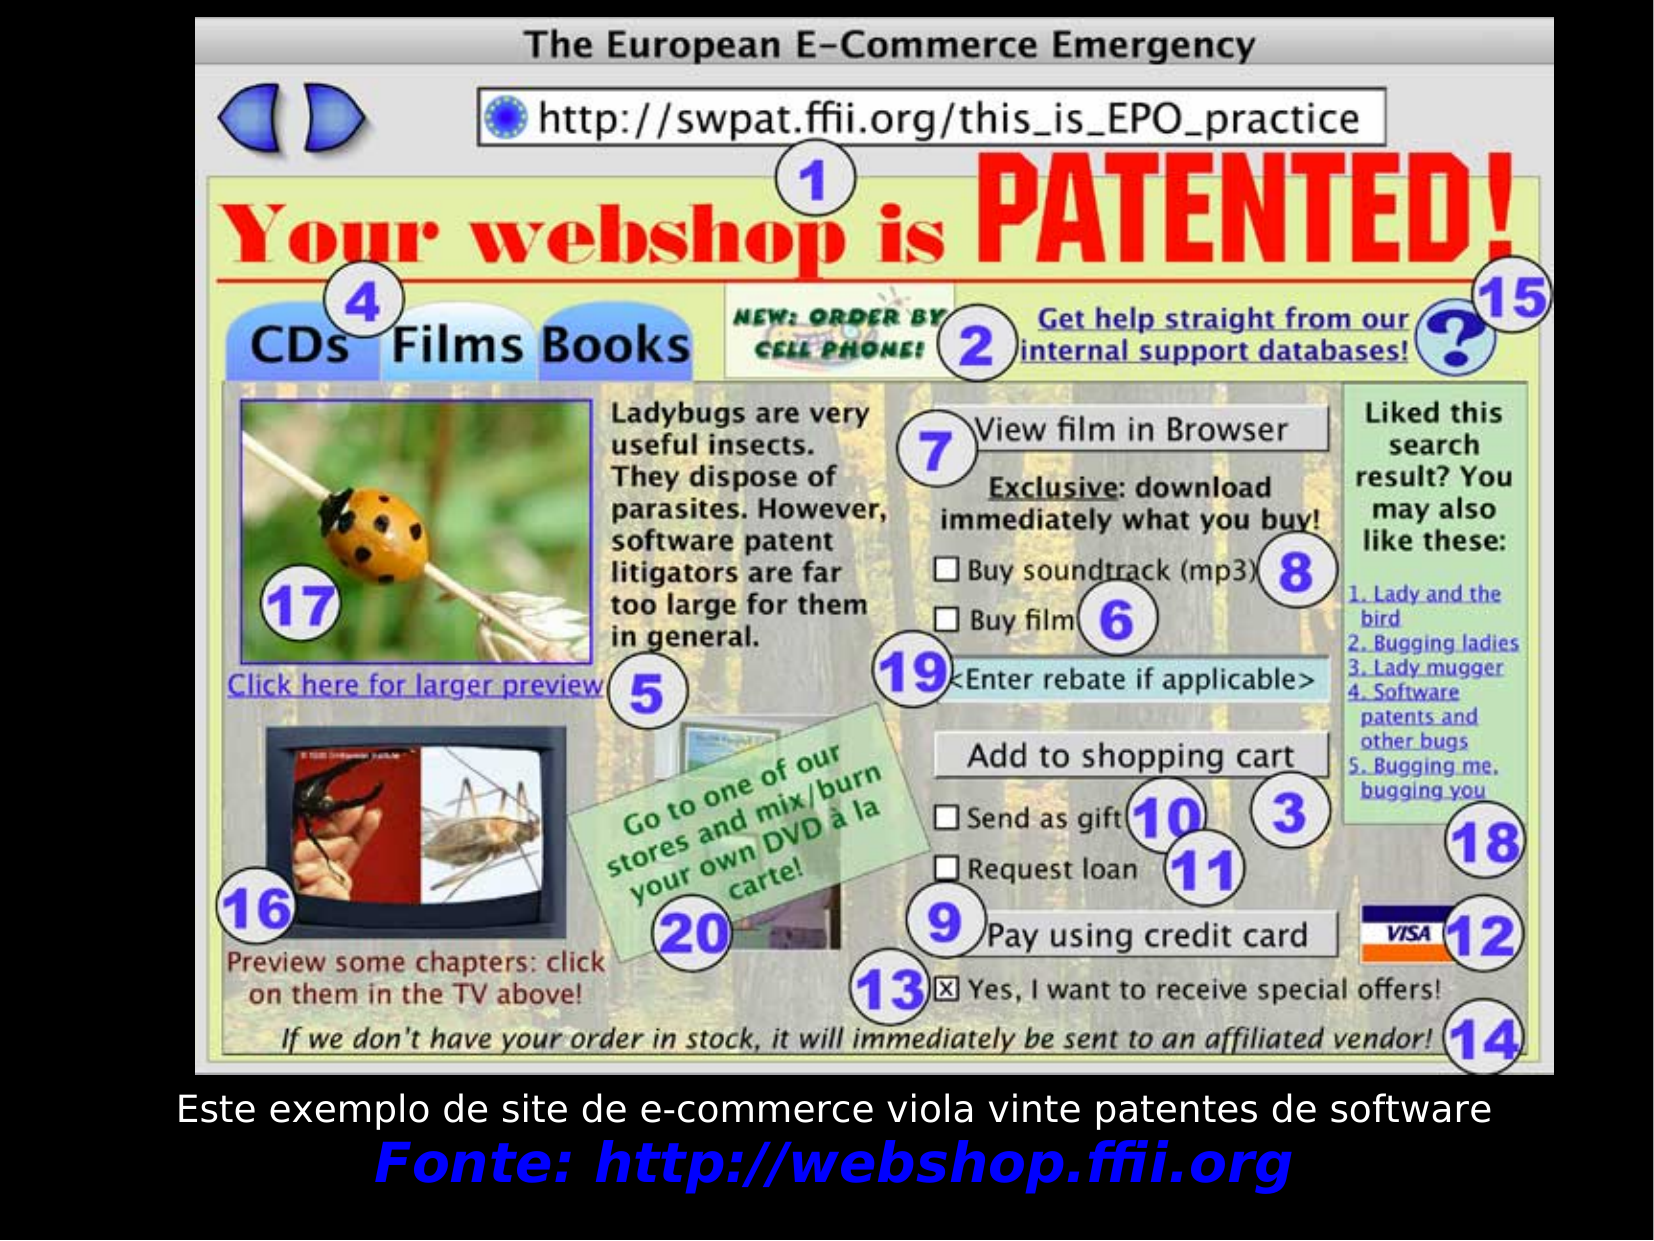

Este exemplo de site de e-commerce viola vinte patentes de software
Fonte: http://webshop.ffii.org